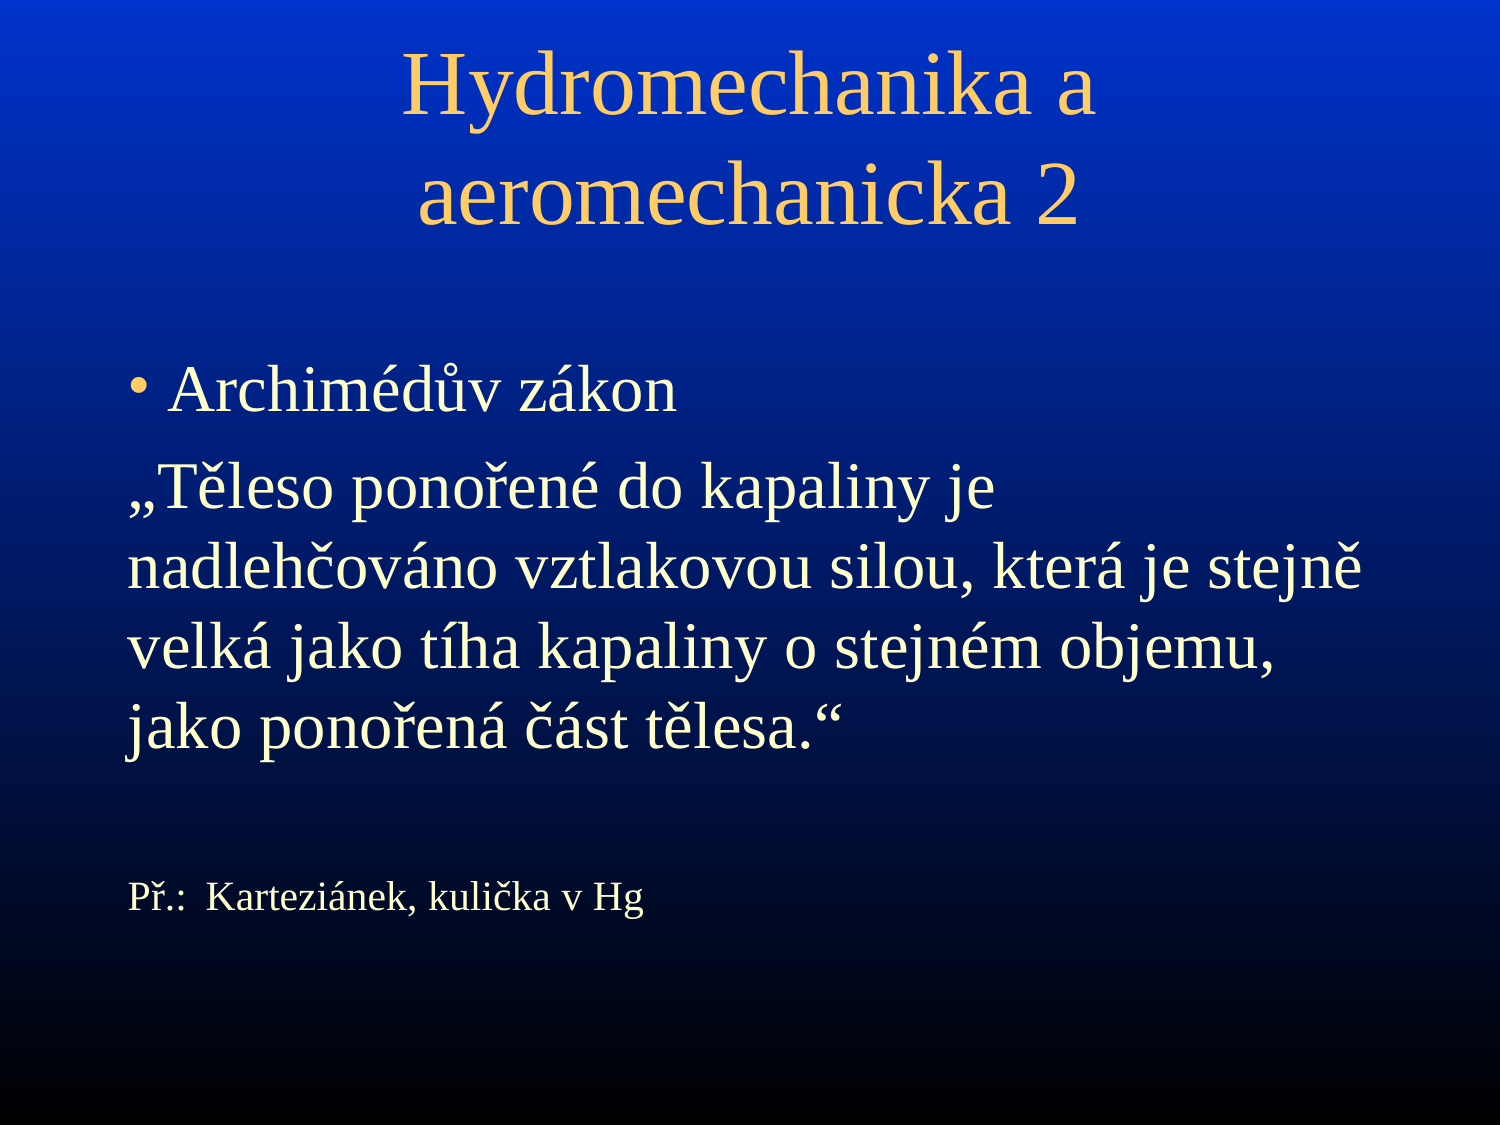

# Hydromechanika a aeromechanicka 2
 Archimédův zákon
„Těleso ponořené do kapaliny je nadlehčováno vztlakovou silou, která je stejně velká jako tíha kapaliny o stejném objemu, jako ponořená část tělesa.“
Př.:	Karteziánek, kulička v Hg
8